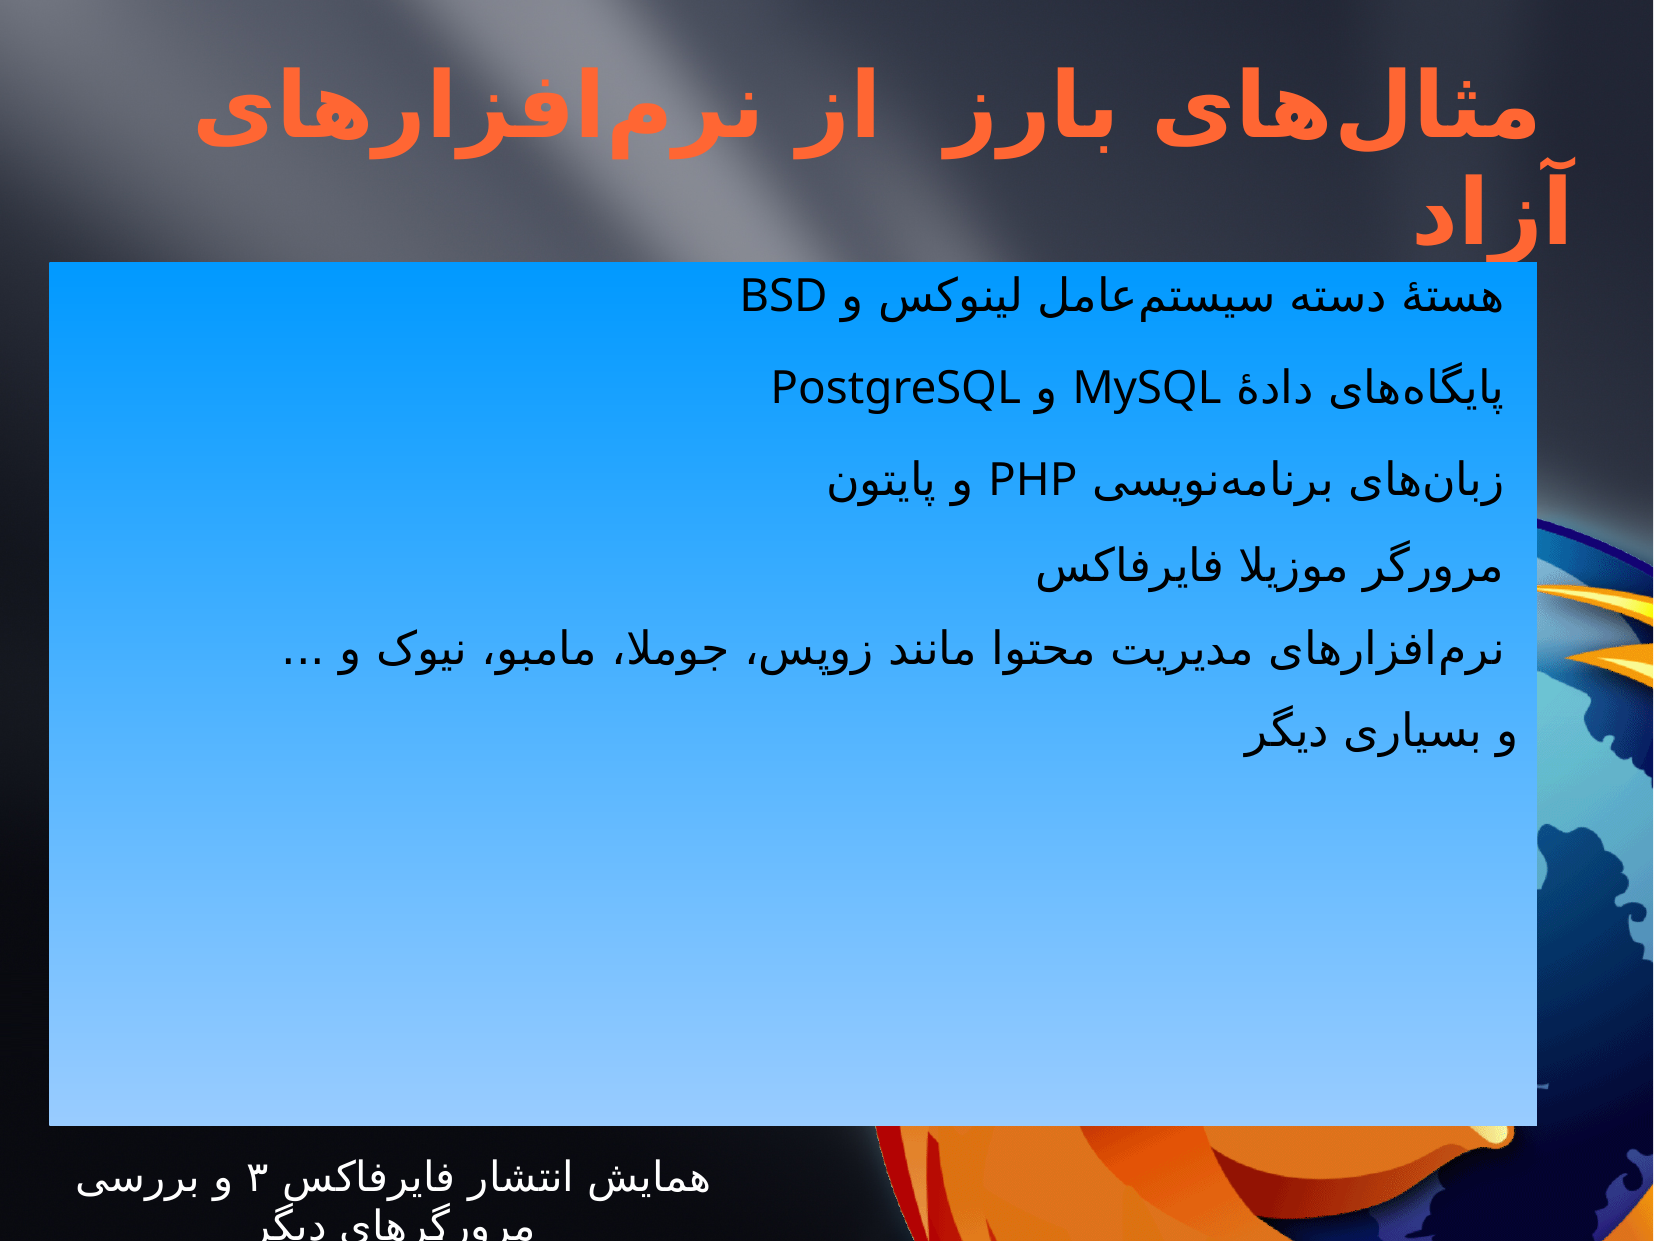

# مثال‌های بارز از نرم‌افزارهای آزاد
 هستهٔ دسته سیستم‌عامل لینوکس و BSD
 پایگاه‌های دادهٔ MySQL و PostgreSQL
 زبان‌های برنامه‌نویسی PHP و پایتون
 مرورگر موزیلا فایرفاکس
 نرم‌افزارهای مدیریت محتوا مانند زوپس، جوملا، مامبو، نیوک و ...
و بسیاری دیگر